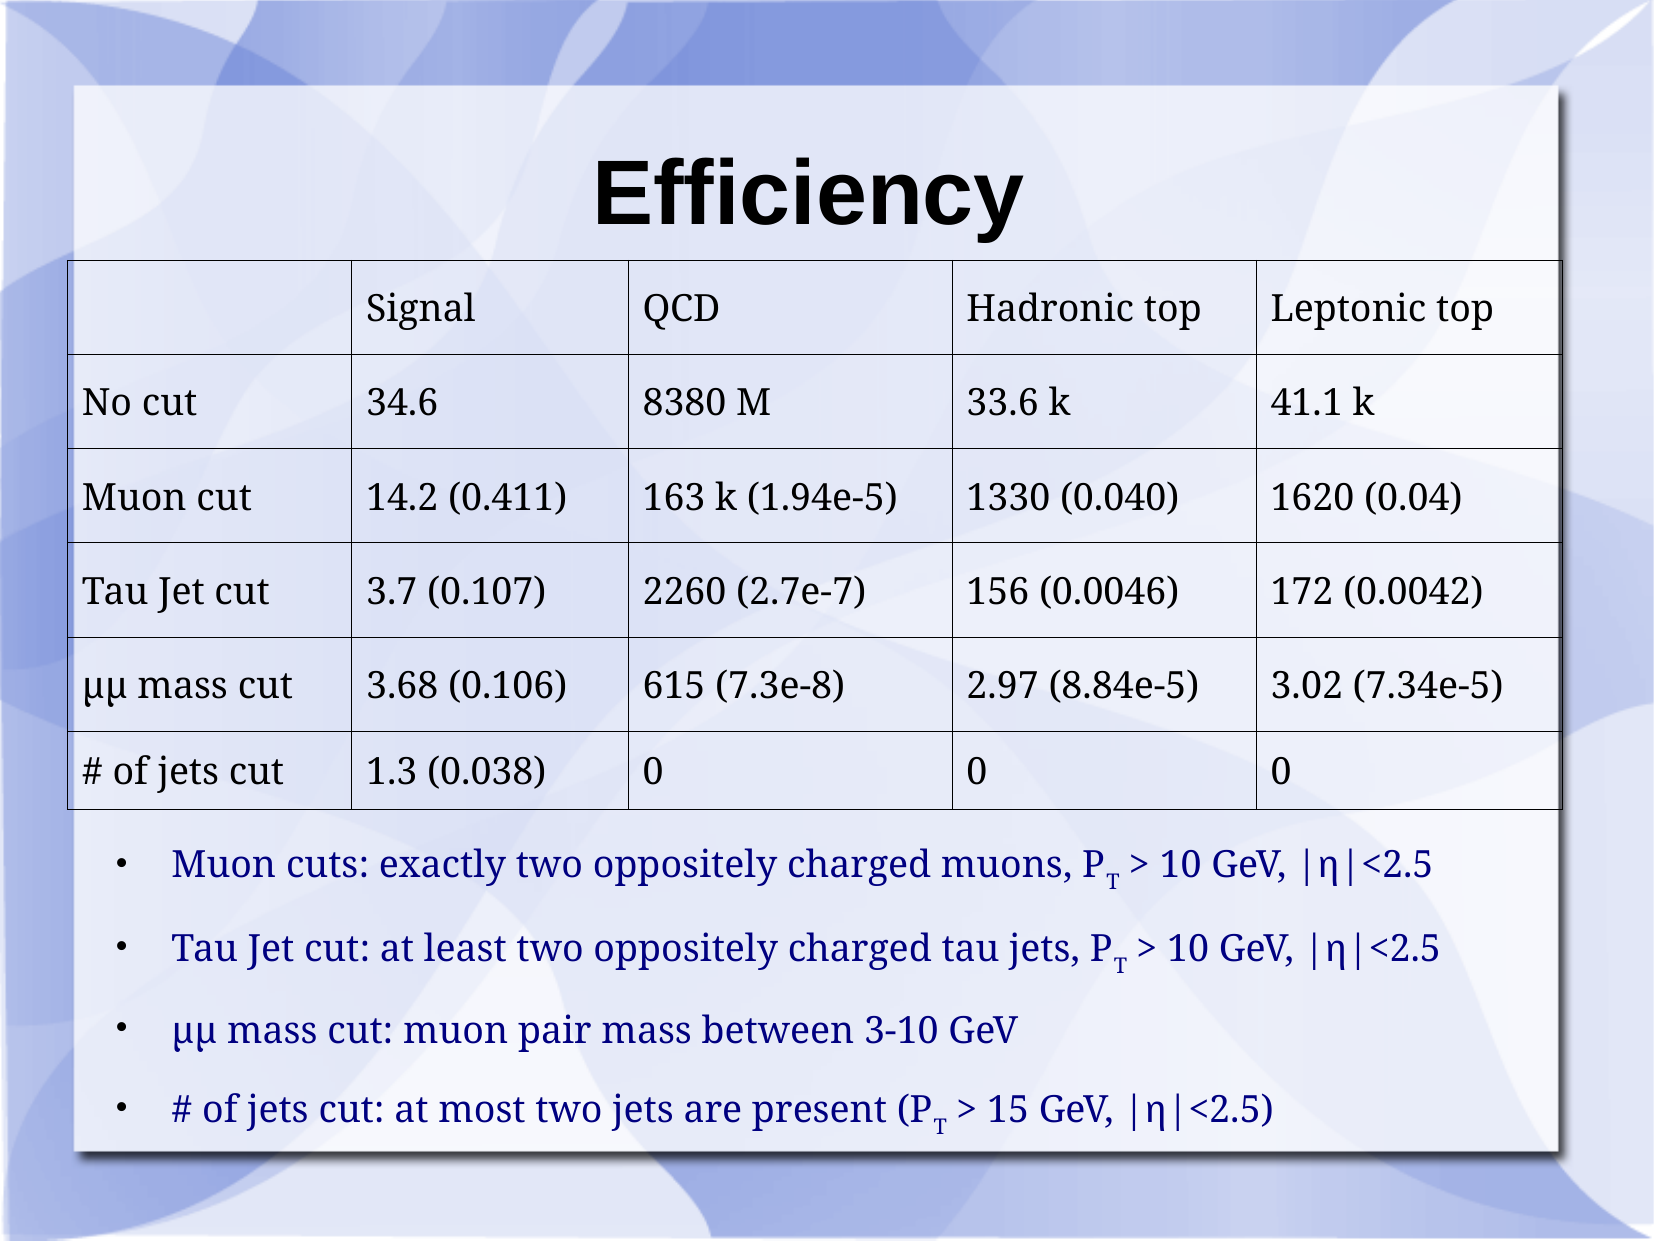

# Efficiency
| | Signal | QCD | Hadronic top | Leptonic top |
| --- | --- | --- | --- | --- |
| No cut | 34.6 | 8380 M | 33.6 k | 41.1 k |
| Muon cut | 14.2 (0.411) | 163 k (1.94e-5) | 1330 (0.040) | 1620 (0.04) |
| Tau Jet cut | 3.7 (0.107) | 2260 (2.7e-7) | 156 (0.0046) | 172 (0.0042) |
| µµ mass cut | 3.68 (0.106) | 615 (7.3e-8) | 2.97 (8.84e-5) | 3.02 (7.34e-5) |
| # of jets cut | 1.3 (0.038) | 0 | 0 | 0 |
Muon cuts: exactly two oppositely charged muons, PT > 10 GeV, |η|<2.5
Tau Jet cut: at least two oppositely charged tau jets, PT > 10 GeV, |η|<2.5
µµ mass cut: muon pair mass between 3-10 GeV
# of jets cut: at most two jets are present (PT > 15 GeV, |η|<2.5)